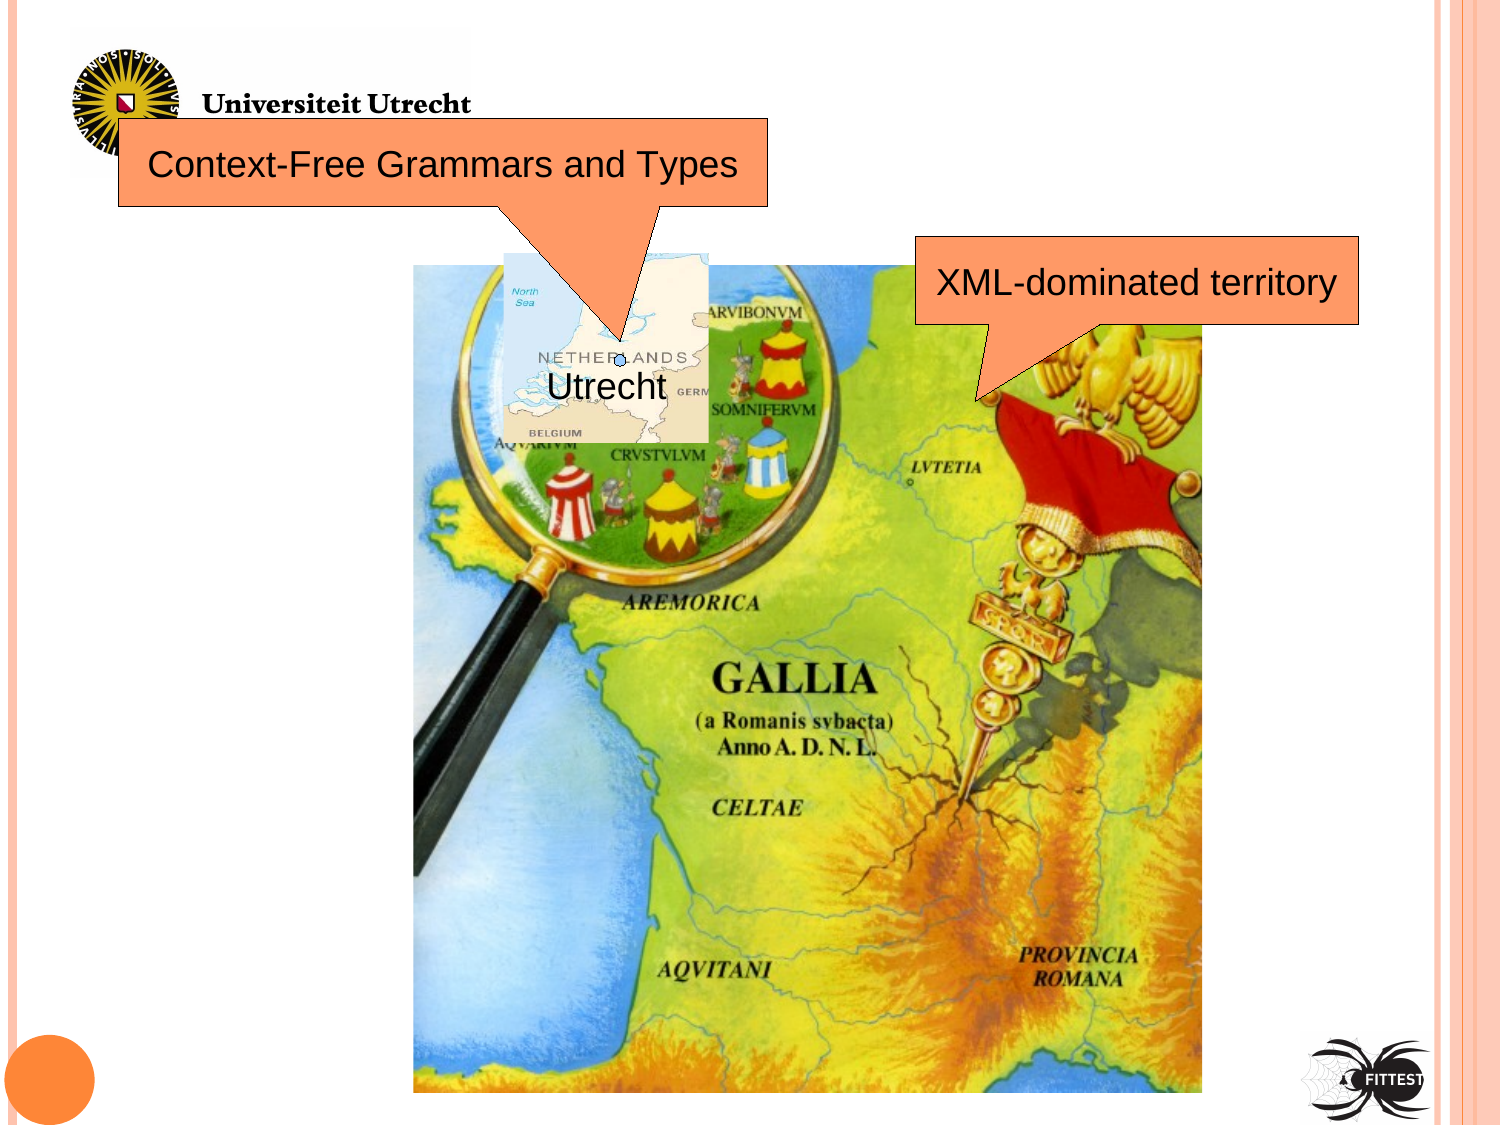

Context-Free Grammars and Types
XML-dominated territory
Utrecht